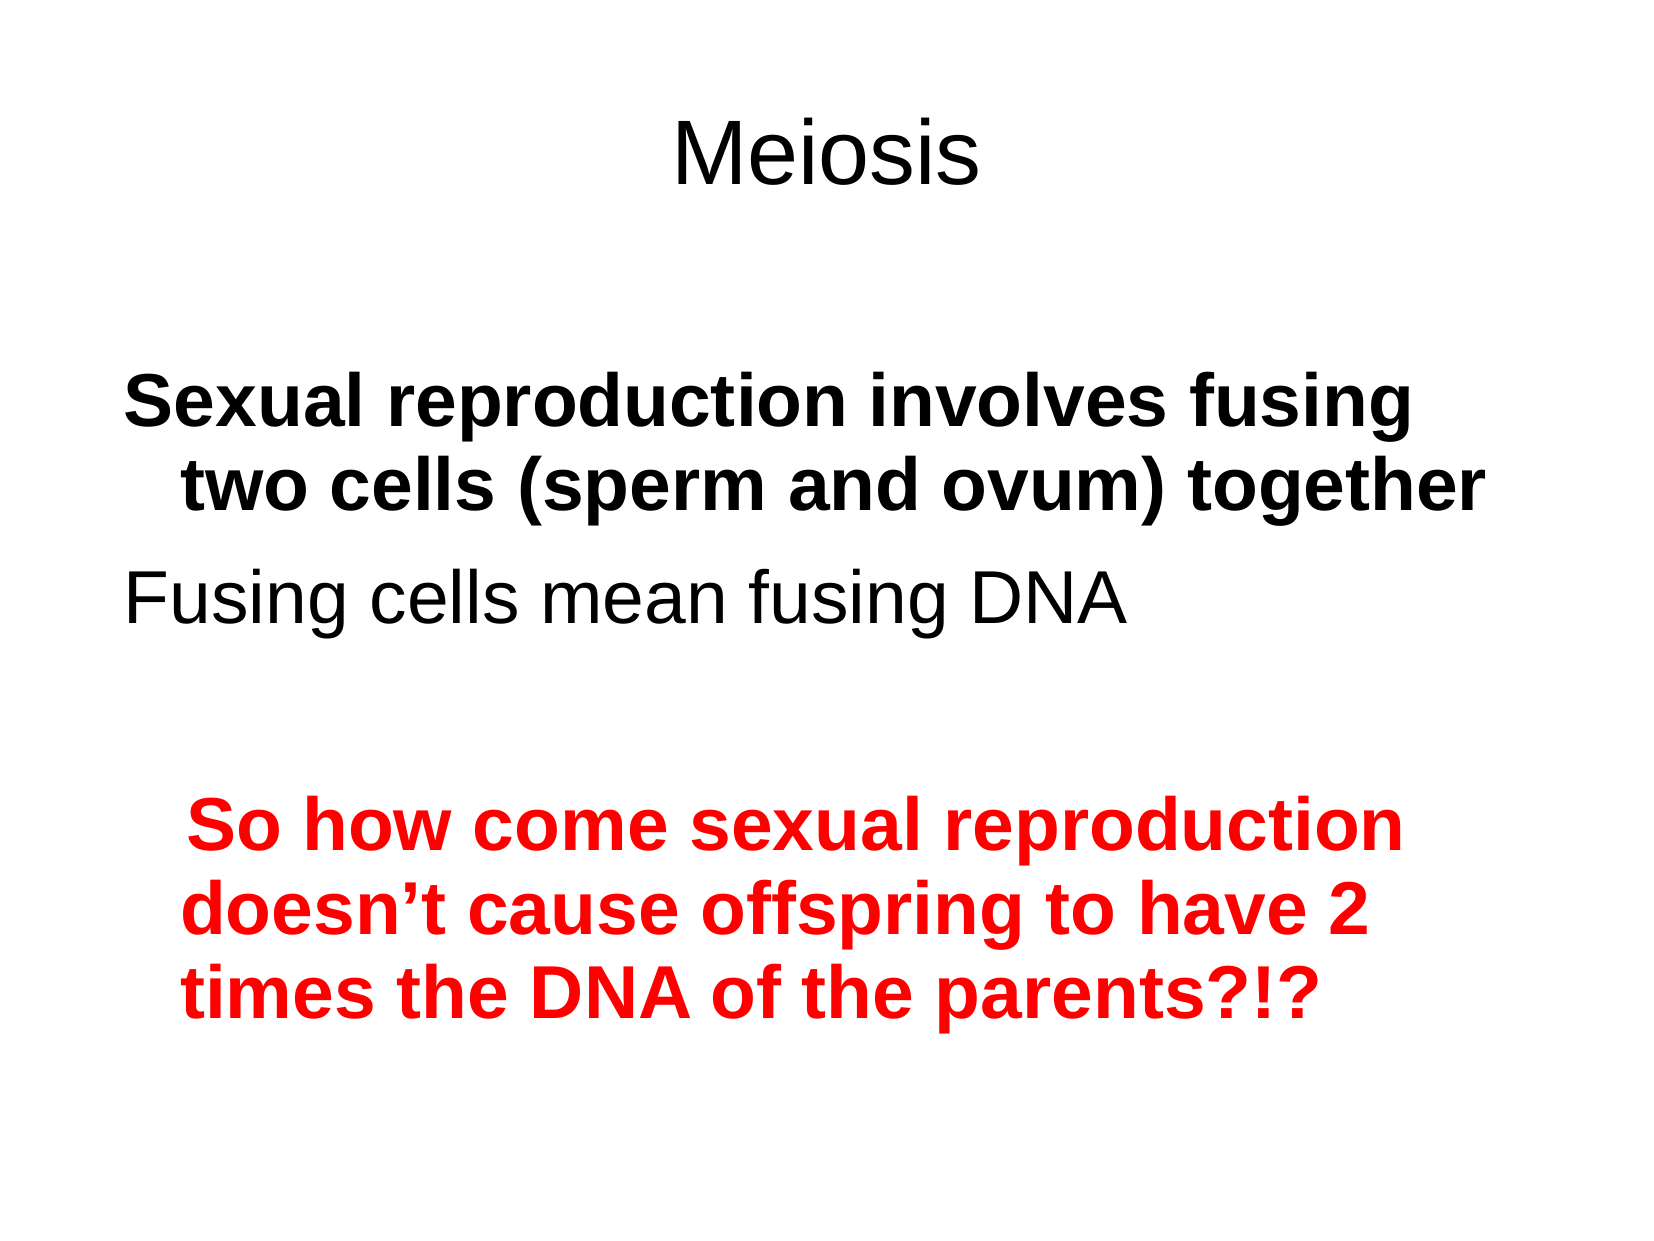

# Meiosis
Sexual reproduction involves fusing two cells (sperm and ovum) together
Fusing cells mean fusing DNA
 So how come sexual reproduction doesn’t cause offspring to have 2 times the DNA of the parents?!?